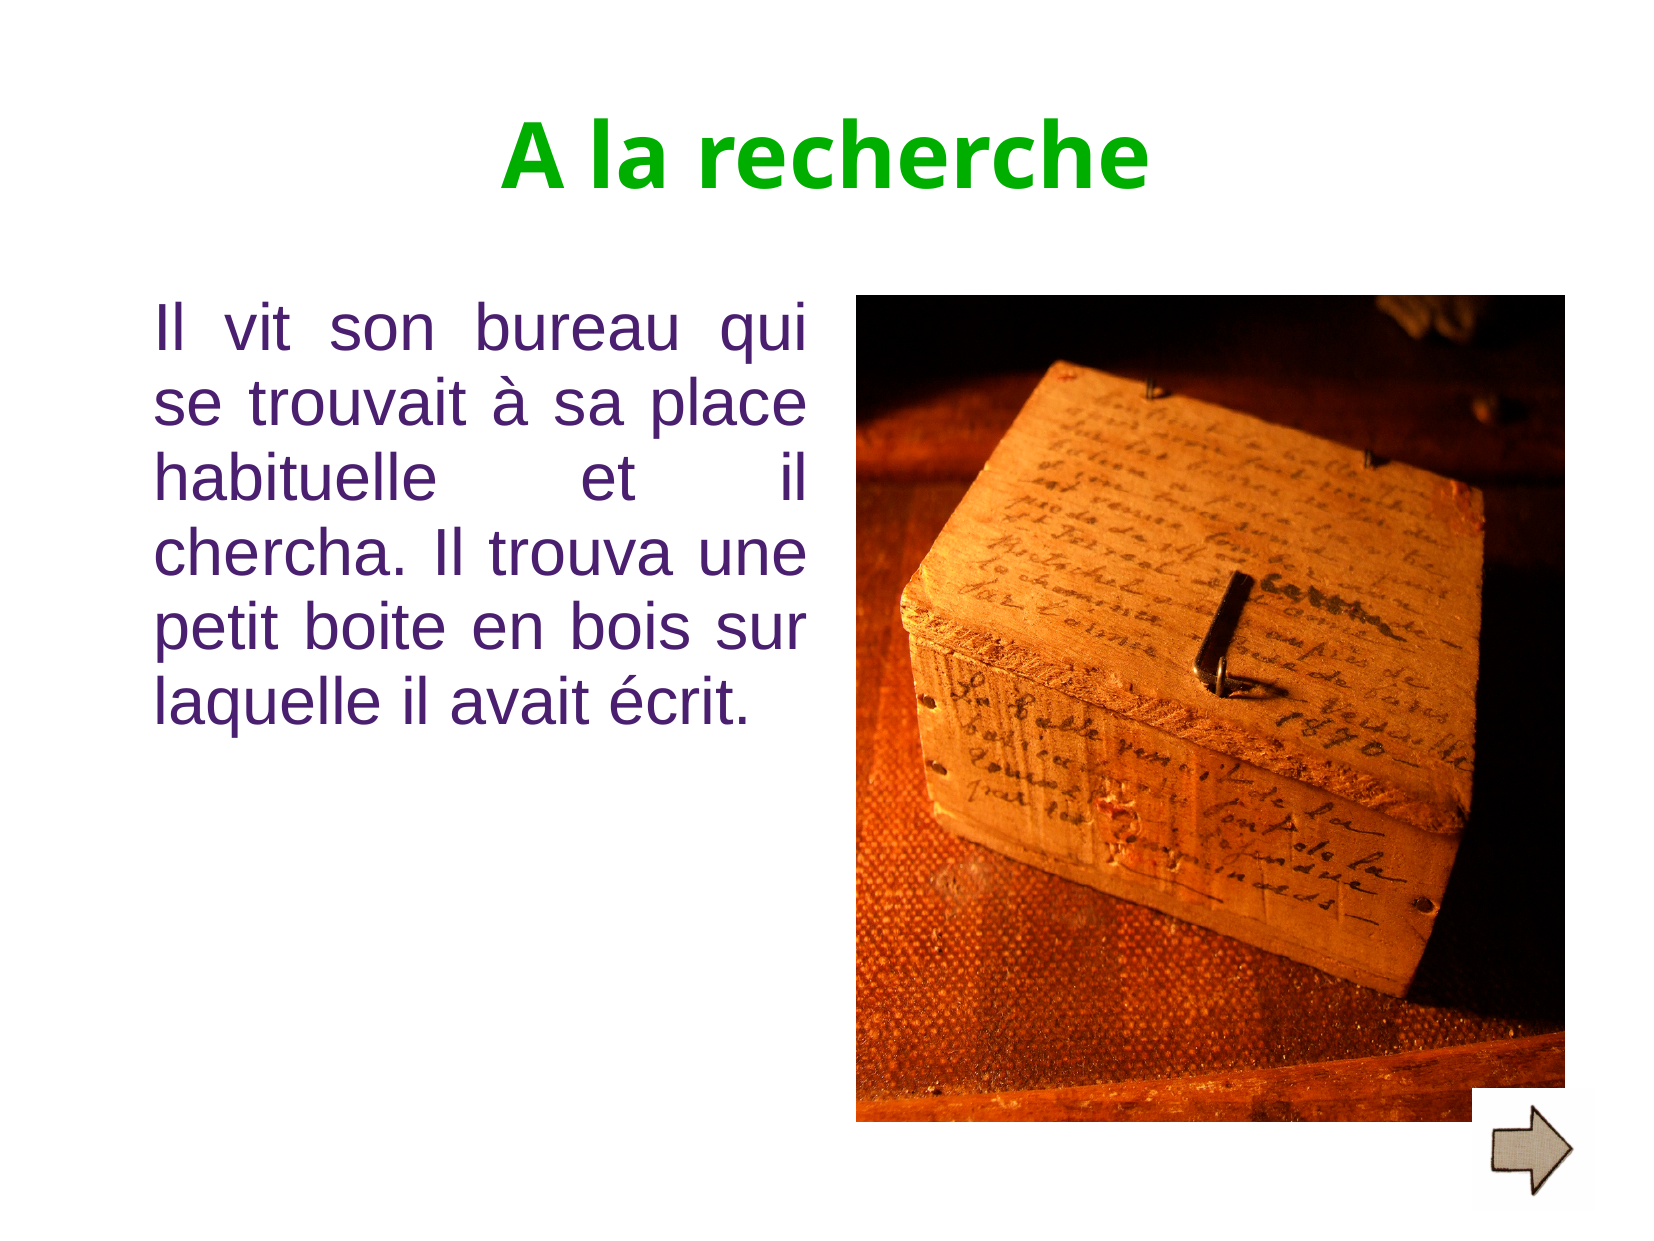

# A la recherche
Il vit son bureau qui se trouvait à sa place habituelle et il chercha. Il trouva une petit boite en bois sur laquelle il avait écrit.